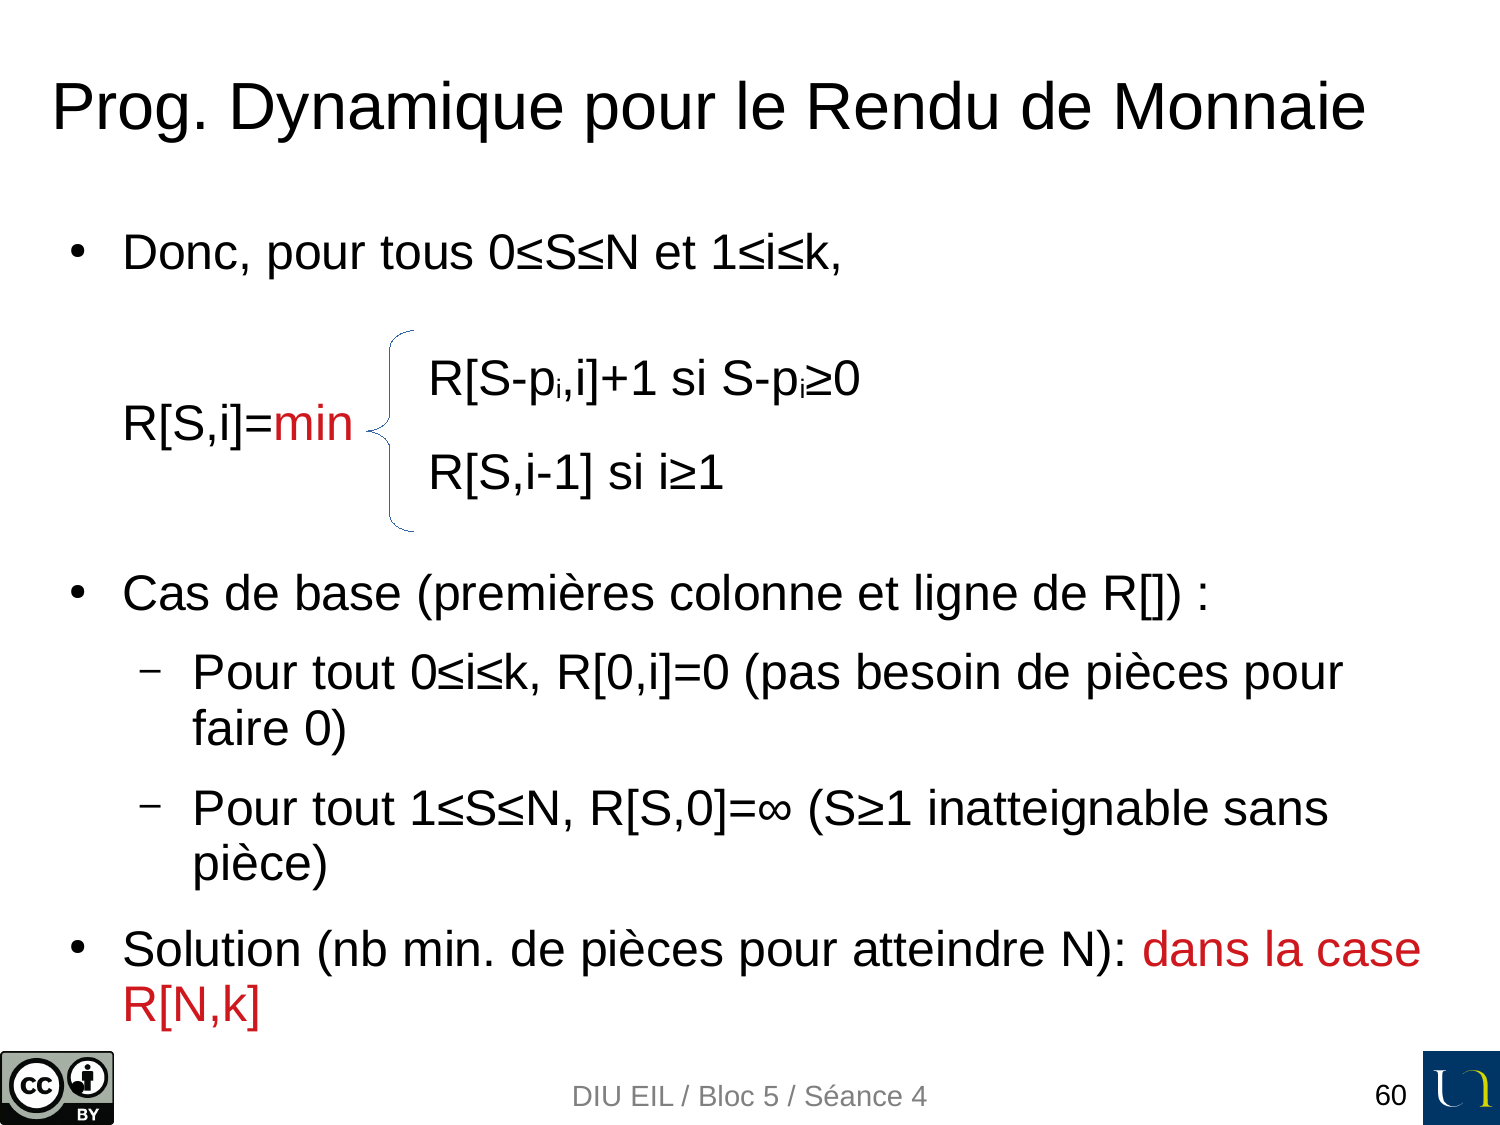

# Prog. Dynamique pour le Rendu de Monnaie
Donc, pour tous 0≤S≤N et 1≤i≤k,
R[S,i]=min
Cas de base (premières colonne et ligne de R[]) :
Pour tout 0≤i≤k, R[0,i]=0 (pas besoin de pièces pour faire 0)
Pour tout 1≤S≤N, R[S,0]=∞ (S≥1 inatteignable sans pièce)
Solution (nb min. de pièces pour atteindre N): dans la case R[N,k]
R[S-pi,i]+1 si S-pi≥0
R[S,i-1] si i≥1
60